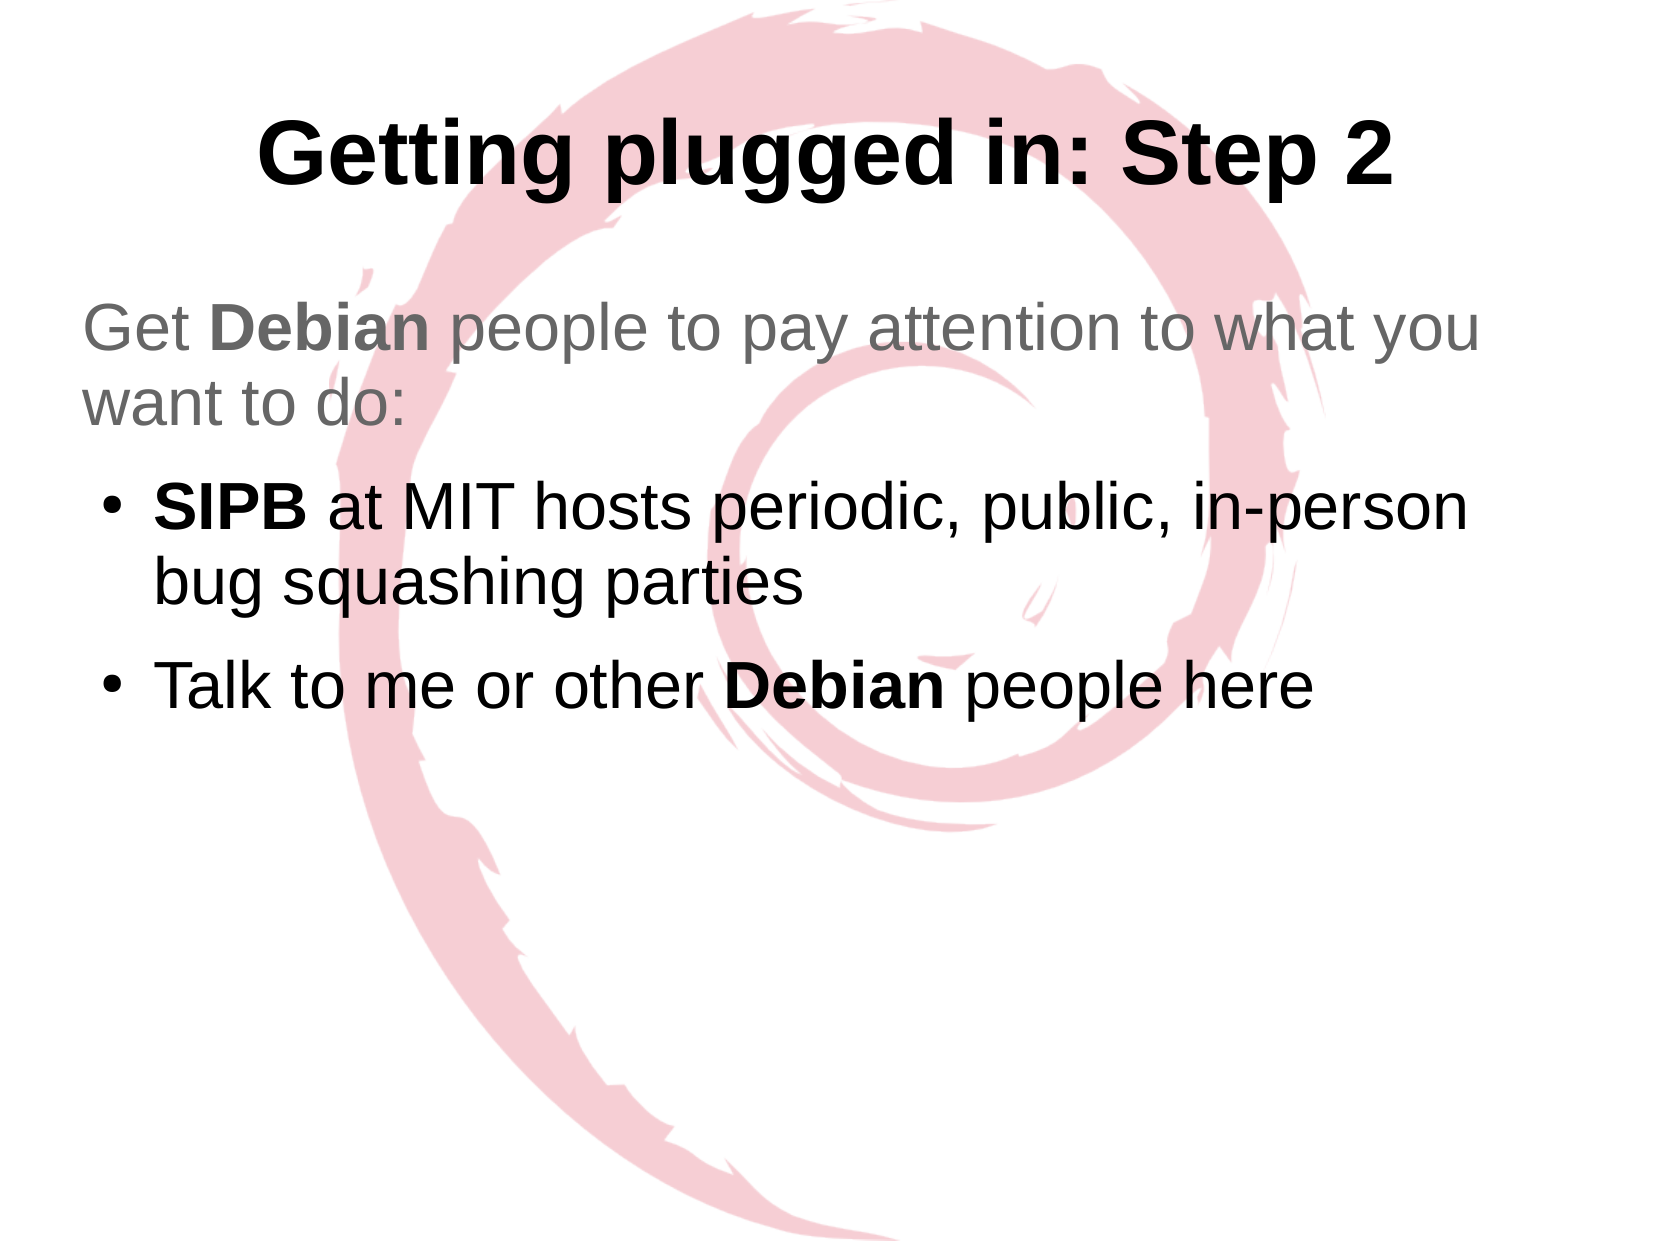

# Getting plugged in: Step 2
Get Debian people to pay attention to what you want to do:
SIPB at MIT hosts periodic, public, in-person bug squashing parties
Talk to me or other Debian people here